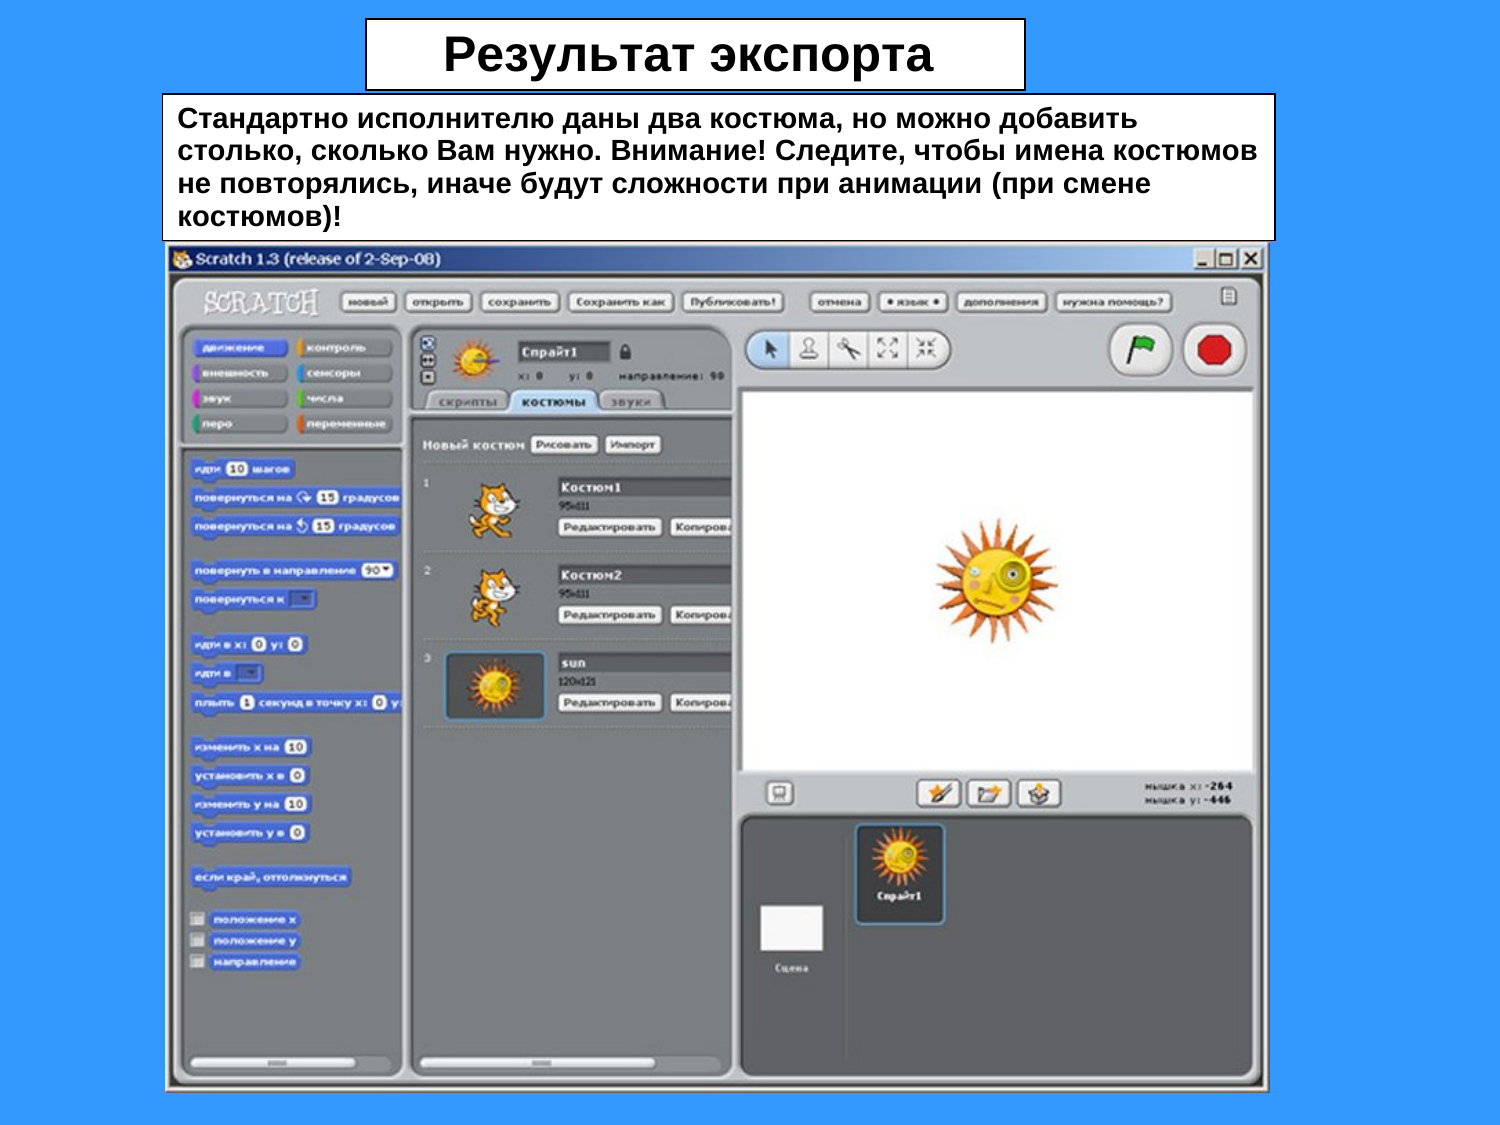

Результат экспорта
Стандартно исполнителю даны два костюма, но можно добавить столько, сколько Вам нужно. Внимание! Следите, чтобы имена костюмов не повторялись, иначе будут сложности при анимации (при смене костюмов)!